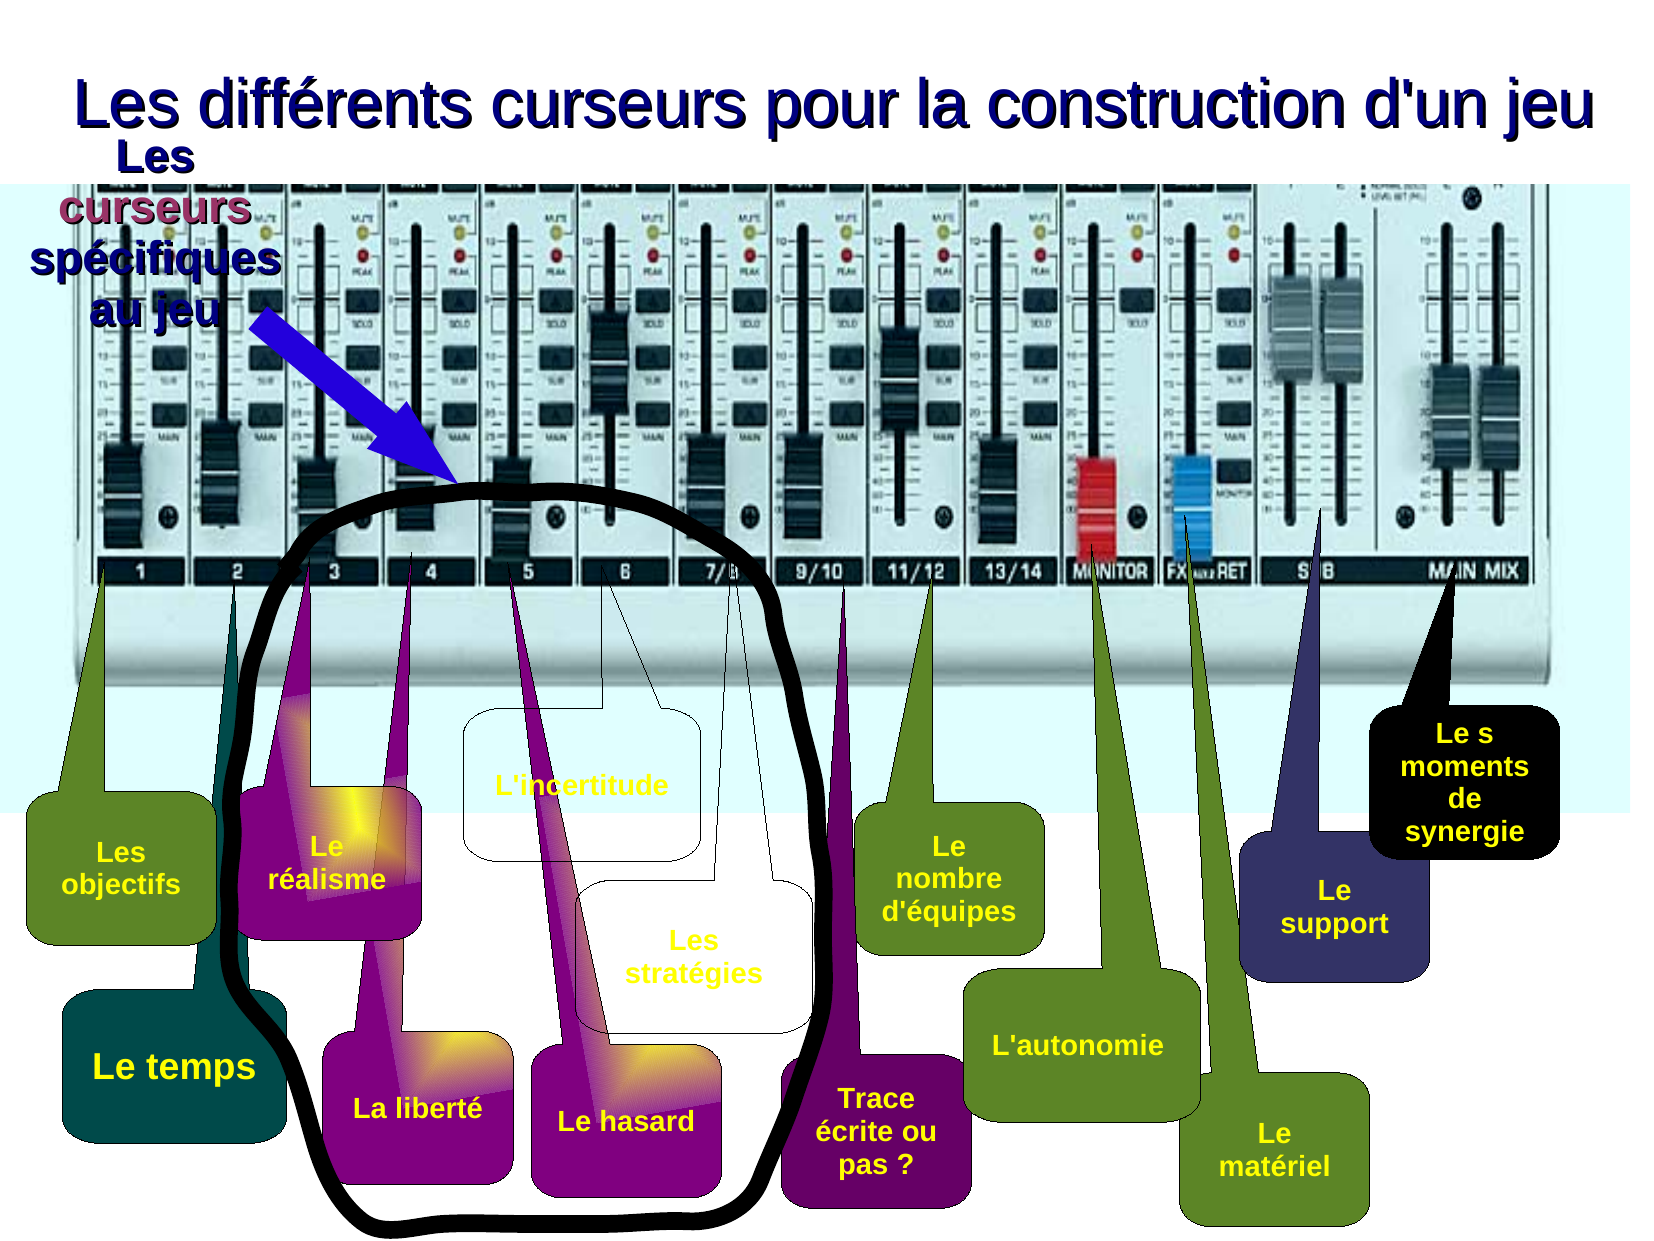

Les différents curseurs pour la construction d'un jeu
Les curseurs spécifiques au jeu
Le s moments de synergie
L'incertitude
Le réalisme
Les objectifs
Le nombre d'équipes
Le support
Les stratégies
L'autonomie
Le temps
La liberté
Le hasard
Trace écrite ou pas ?
Le matériel